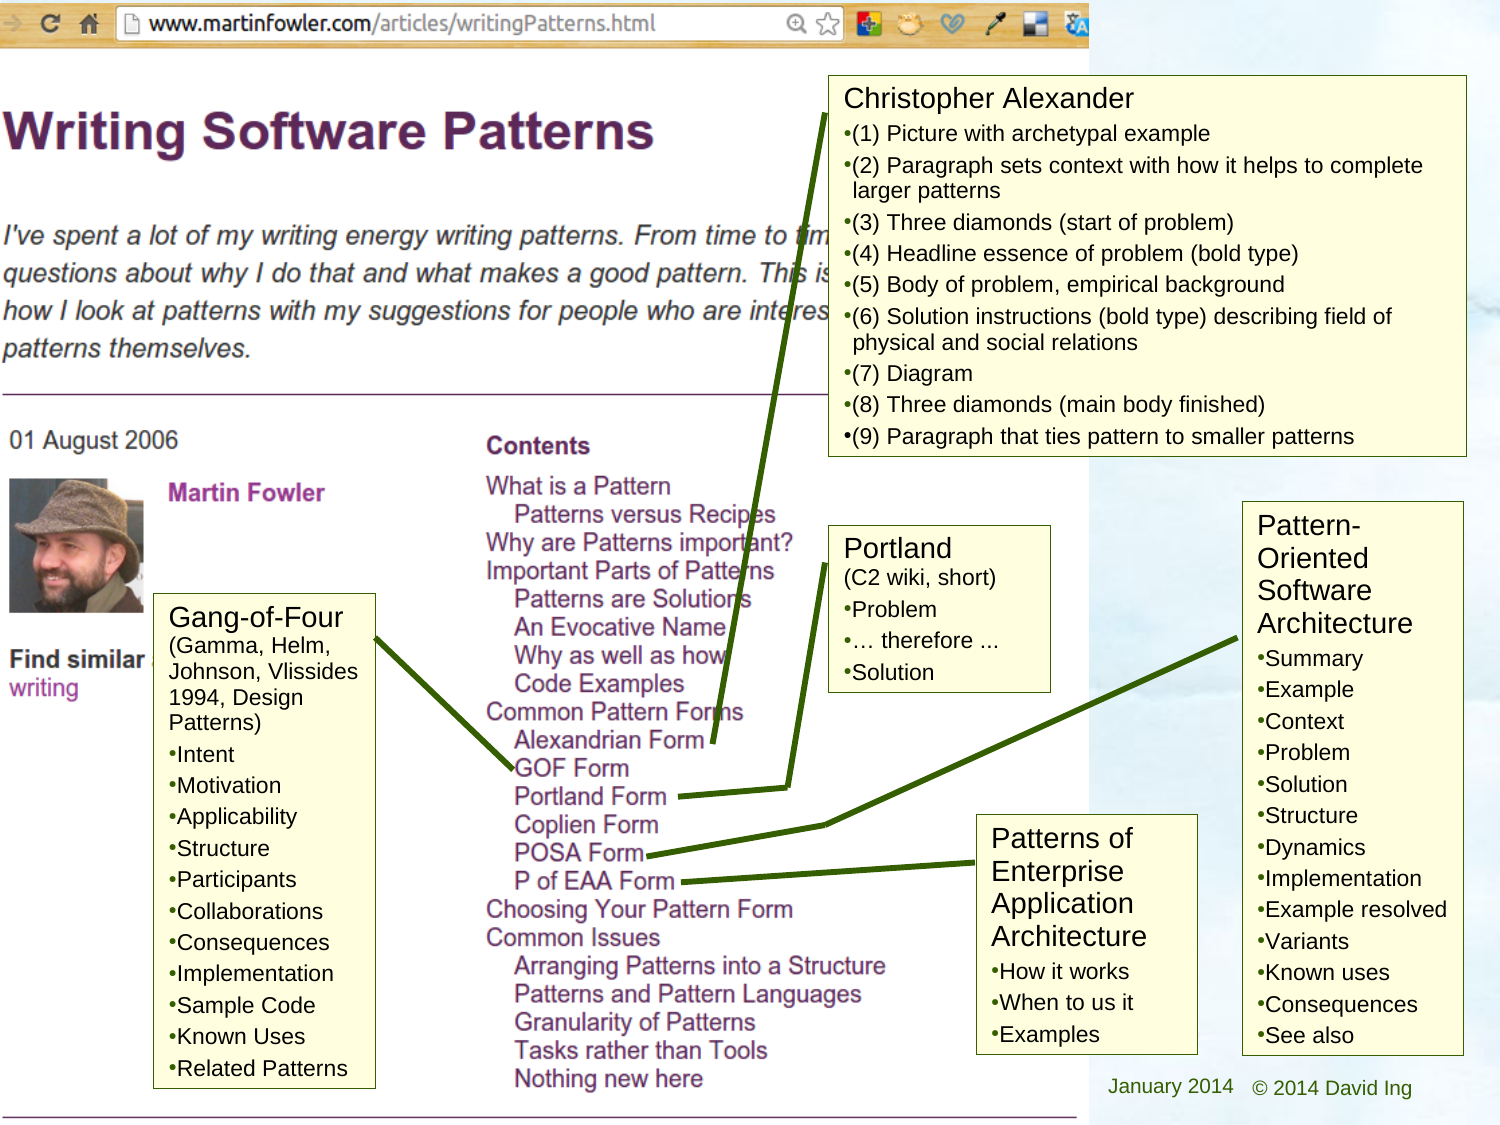

# Writing Patterns
Christopher Alexander
(1) Picture with archetypal example
(2) Paragraph sets context with how it helps to complete larger patterns
(3) Three diamonds (start of problem)
(4) Headline essence of problem (bold type)
(5) Body of problem, empirical background
(6) Solution instructions (bold type) describing field of physical and social relations
(7) Diagram
(8) Three diamonds (main body finished)
(9) Paragraph that ties pattern to smaller patterns
Pattern- Oriented Software Architecture
Summary
Example
Context
Problem
Solution
Structure
Dynamics
Implementation
Example resolved
Variants
Known uses
Consequences
See also
Portland
(C2 wiki, short)
Problem
… therefore ...
Solution
Gang-of-Four
(Gamma, Helm, Johnson, Vlissides 1994, Design Patterns)
Intent
Motivation
Applicability
Structure
Participants
Collaborations
Consequences
Implementation
Sample Code
Known Uses
Related Patterns
Patterns of Enterprise Application Architecture
How it works
When to us it
Examples
Source: http://www.martinfowler.com/articles/writingPatterns.html
Collaboration on a Pattern Language for Service Systems
January 2014
26